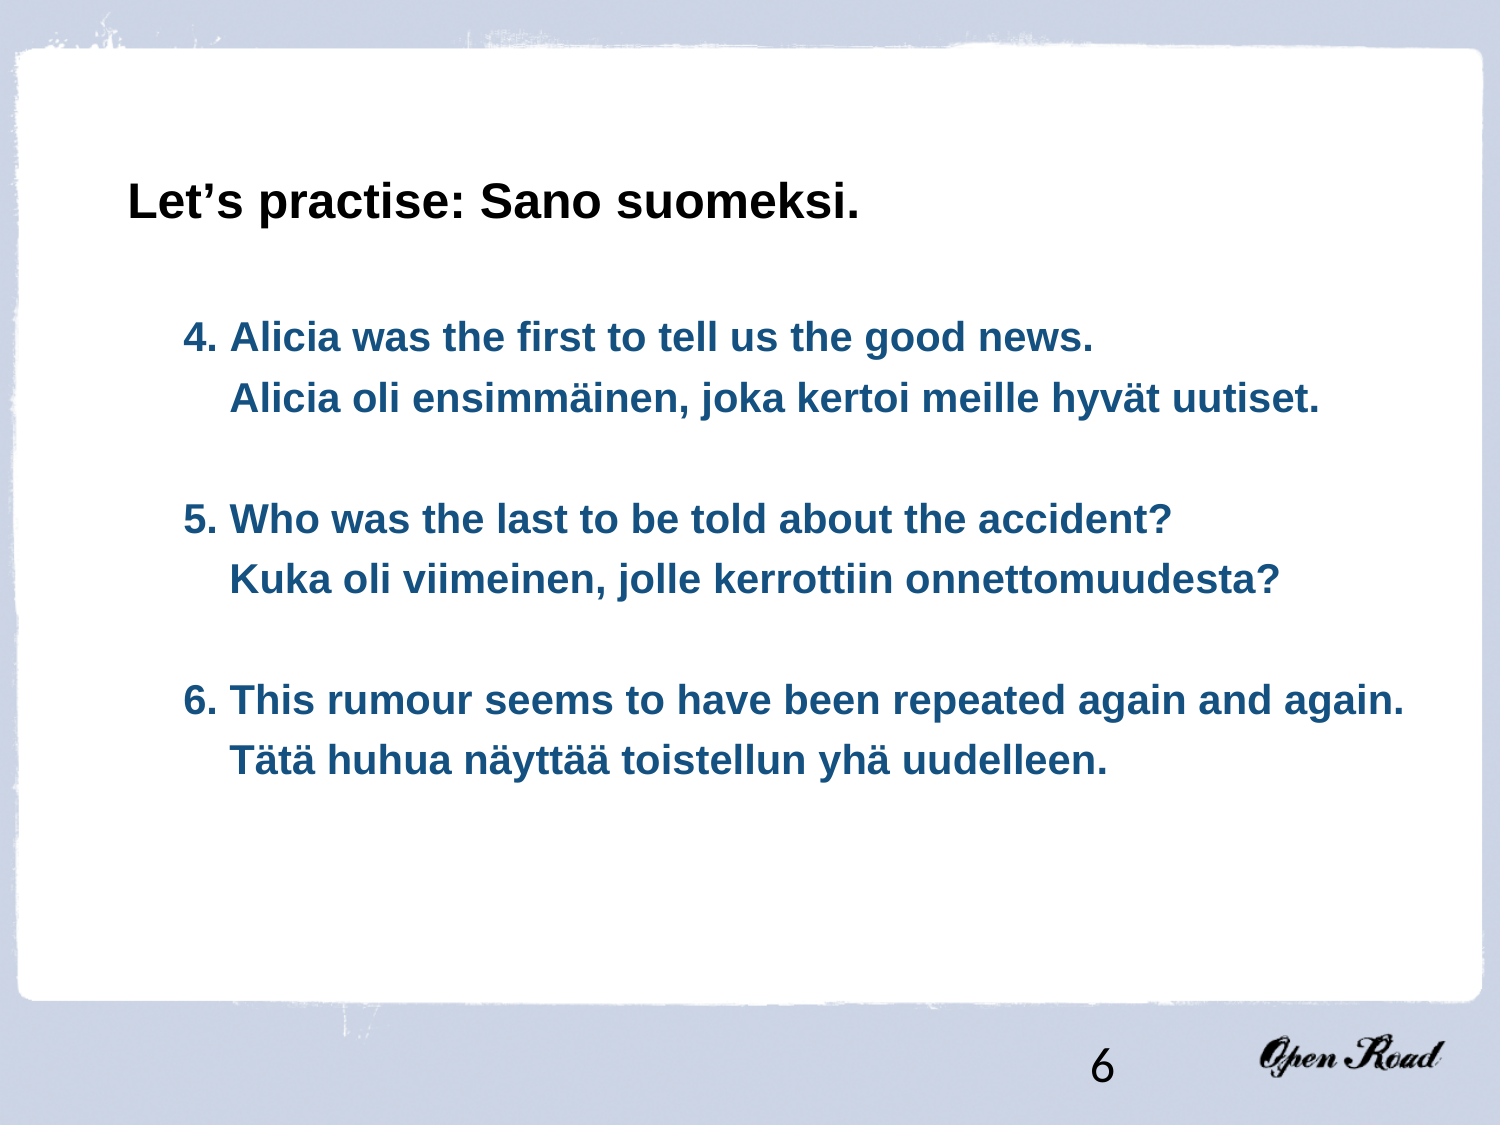

# Let’s practise: Sano suomeksi.
4. Alicia was the first to tell us the good news.
 Alicia oli ensimmäinen, joka kertoi meille hyvät uutiset.
5. Who was the last to be told about the accident?
 Kuka oli viimeinen, jolle kerrottiin onnettomuudesta?
6. This rumour seems to have been repeated again and again.
 Tätä huhua näyttää toistellun yhä uudelleen.
5